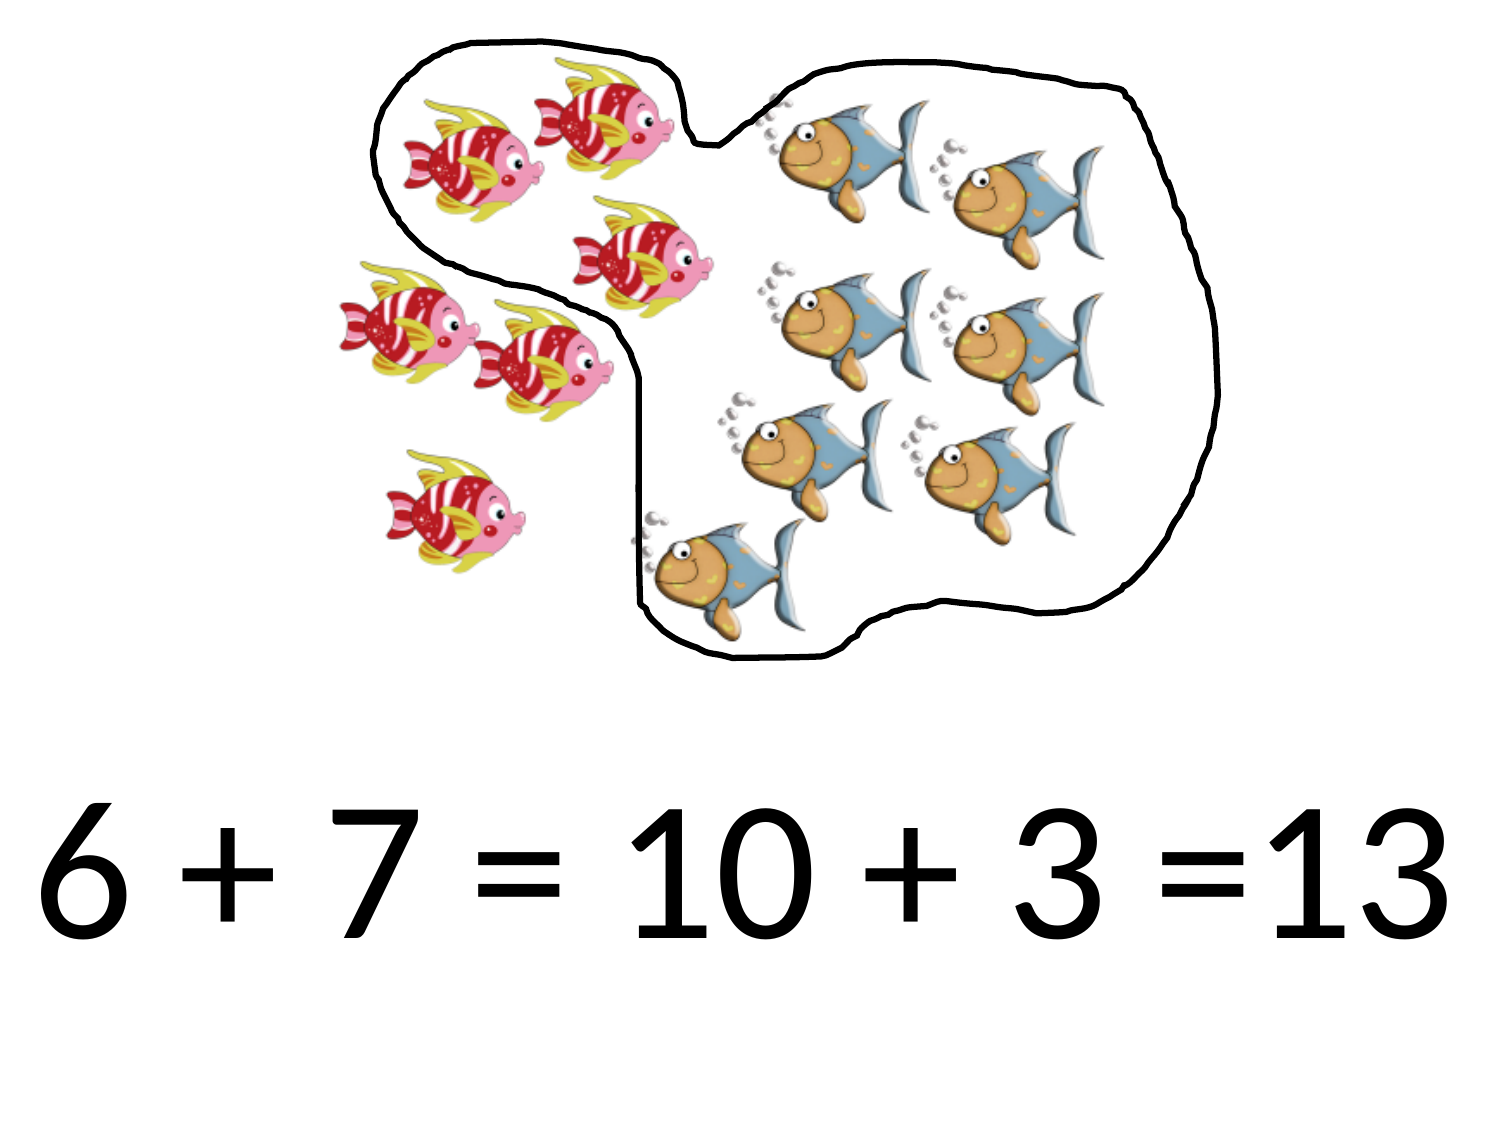

6 + 7 = 10 + 3 =13